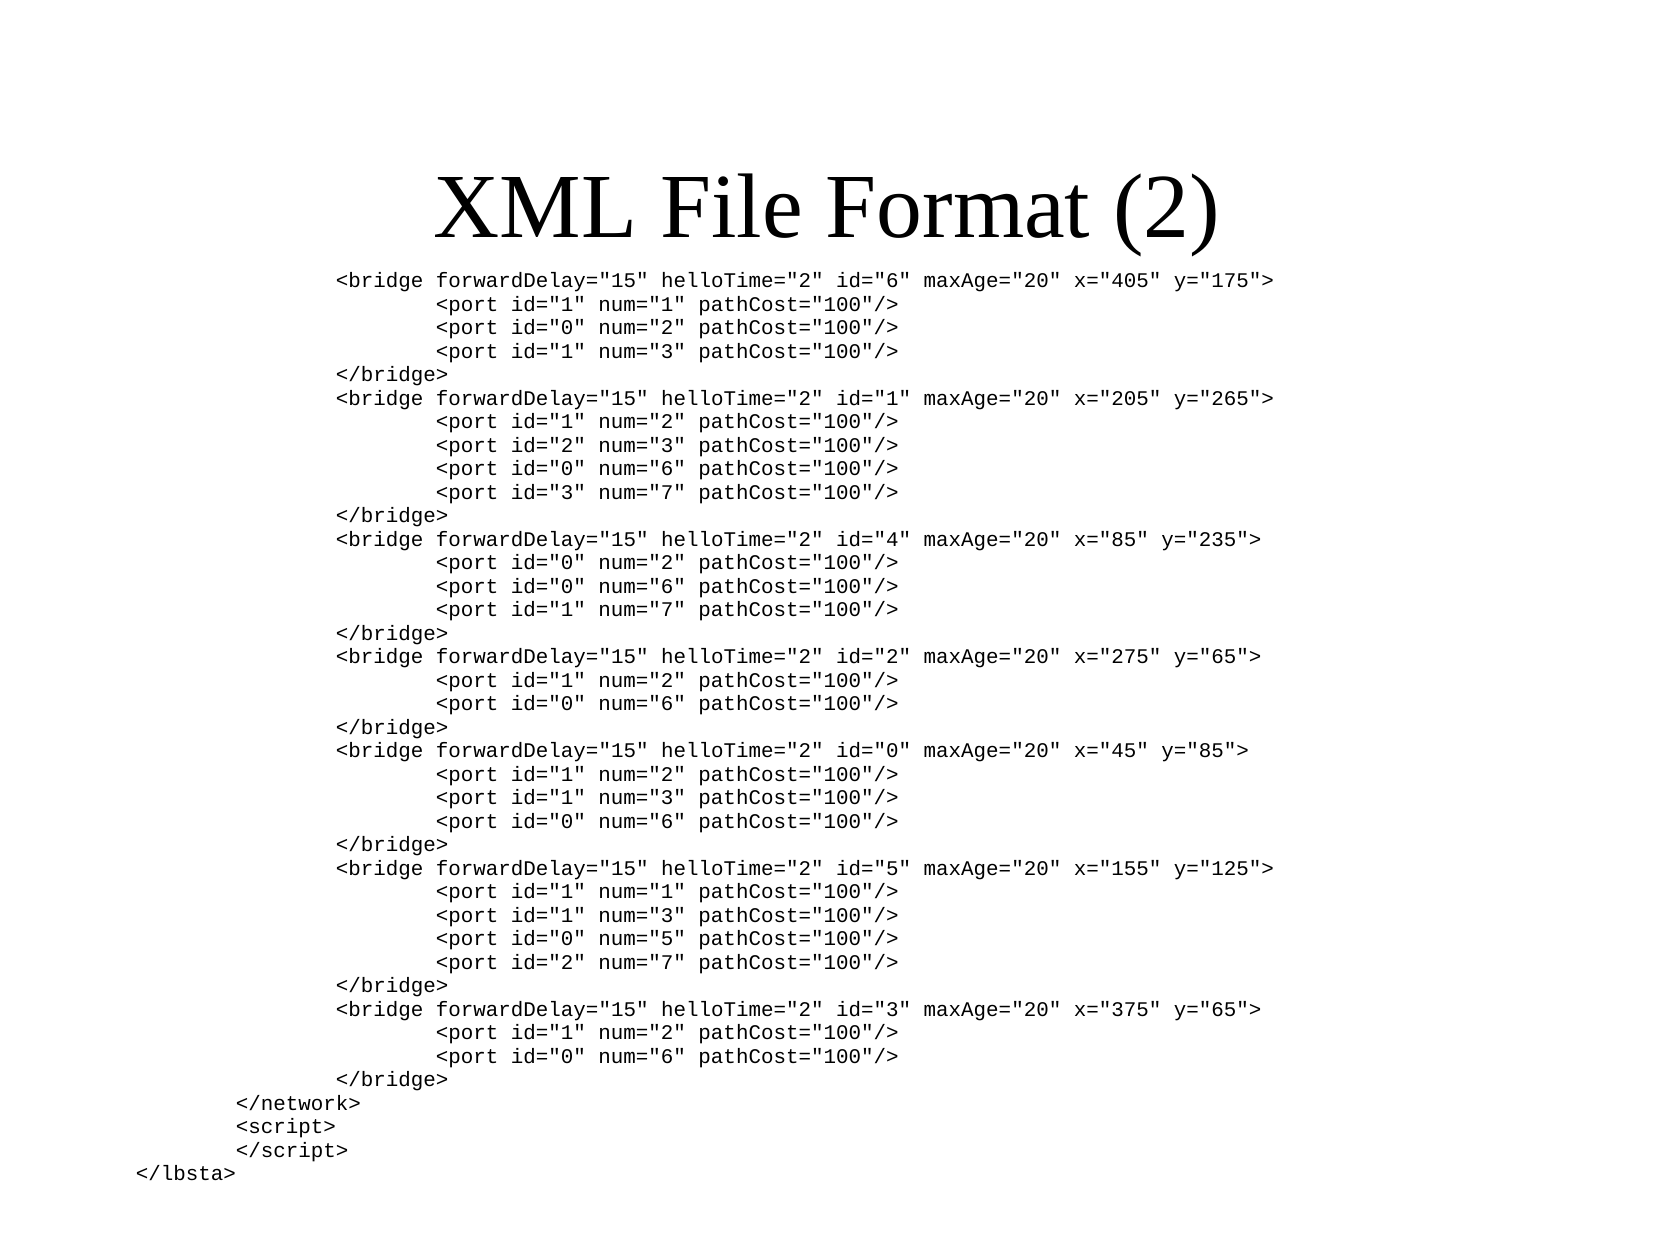

# XML File Format (2)
 <bridge forwardDelay="15" helloTime="2" id="6" maxAge="20" x="405" y="175">
 <port id="1" num="1" pathCost="100"/>
 <port id="0" num="2" pathCost="100"/>
 <port id="1" num="3" pathCost="100"/>
 </bridge>
 <bridge forwardDelay="15" helloTime="2" id="1" maxAge="20" x="205" y="265">
 <port id="1" num="2" pathCost="100"/>
 <port id="2" num="3" pathCost="100"/>
 <port id="0" num="6" pathCost="100"/>
 <port id="3" num="7" pathCost="100"/>
 </bridge>
 <bridge forwardDelay="15" helloTime="2" id="4" maxAge="20" x="85" y="235">
 <port id="0" num="2" pathCost="100"/>
 <port id="0" num="6" pathCost="100"/>
 <port id="1" num="7" pathCost="100"/>
 </bridge>
 <bridge forwardDelay="15" helloTime="2" id="2" maxAge="20" x="275" y="65">
 <port id="1" num="2" pathCost="100"/>
 <port id="0" num="6" pathCost="100"/>
 </bridge>
 <bridge forwardDelay="15" helloTime="2" id="0" maxAge="20" x="45" y="85">
 <port id="1" num="2" pathCost="100"/>
 <port id="1" num="3" pathCost="100"/>
 <port id="0" num="6" pathCost="100"/>
 </bridge>
 <bridge forwardDelay="15" helloTime="2" id="5" maxAge="20" x="155" y="125">
 <port id="1" num="1" pathCost="100"/>
 <port id="1" num="3" pathCost="100"/>
 <port id="0" num="5" pathCost="100"/>
 <port id="2" num="7" pathCost="100"/>
 </bridge>
 <bridge forwardDelay="15" helloTime="2" id="3" maxAge="20" x="375" y="65">
 <port id="1" num="2" pathCost="100"/>
 <port id="0" num="6" pathCost="100"/>
 </bridge>
 </network>
 <script>
 </script>
</lbsta>